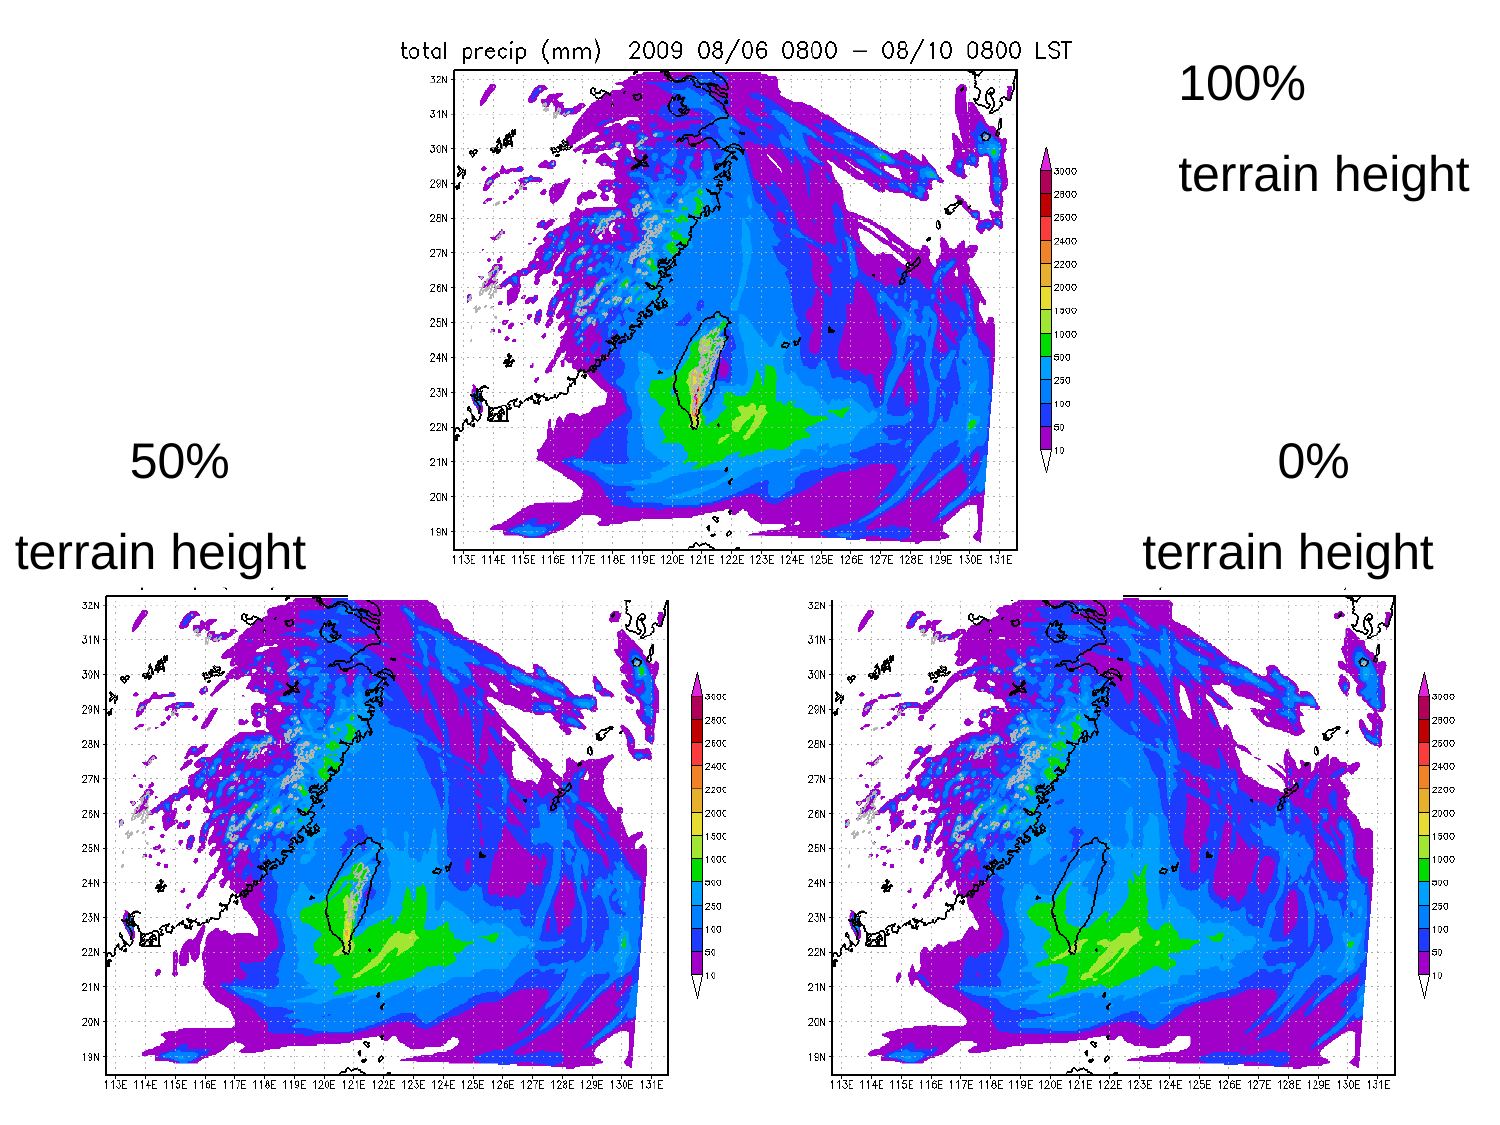

100%
terrain height
50%
terrain height
0%
terrain height